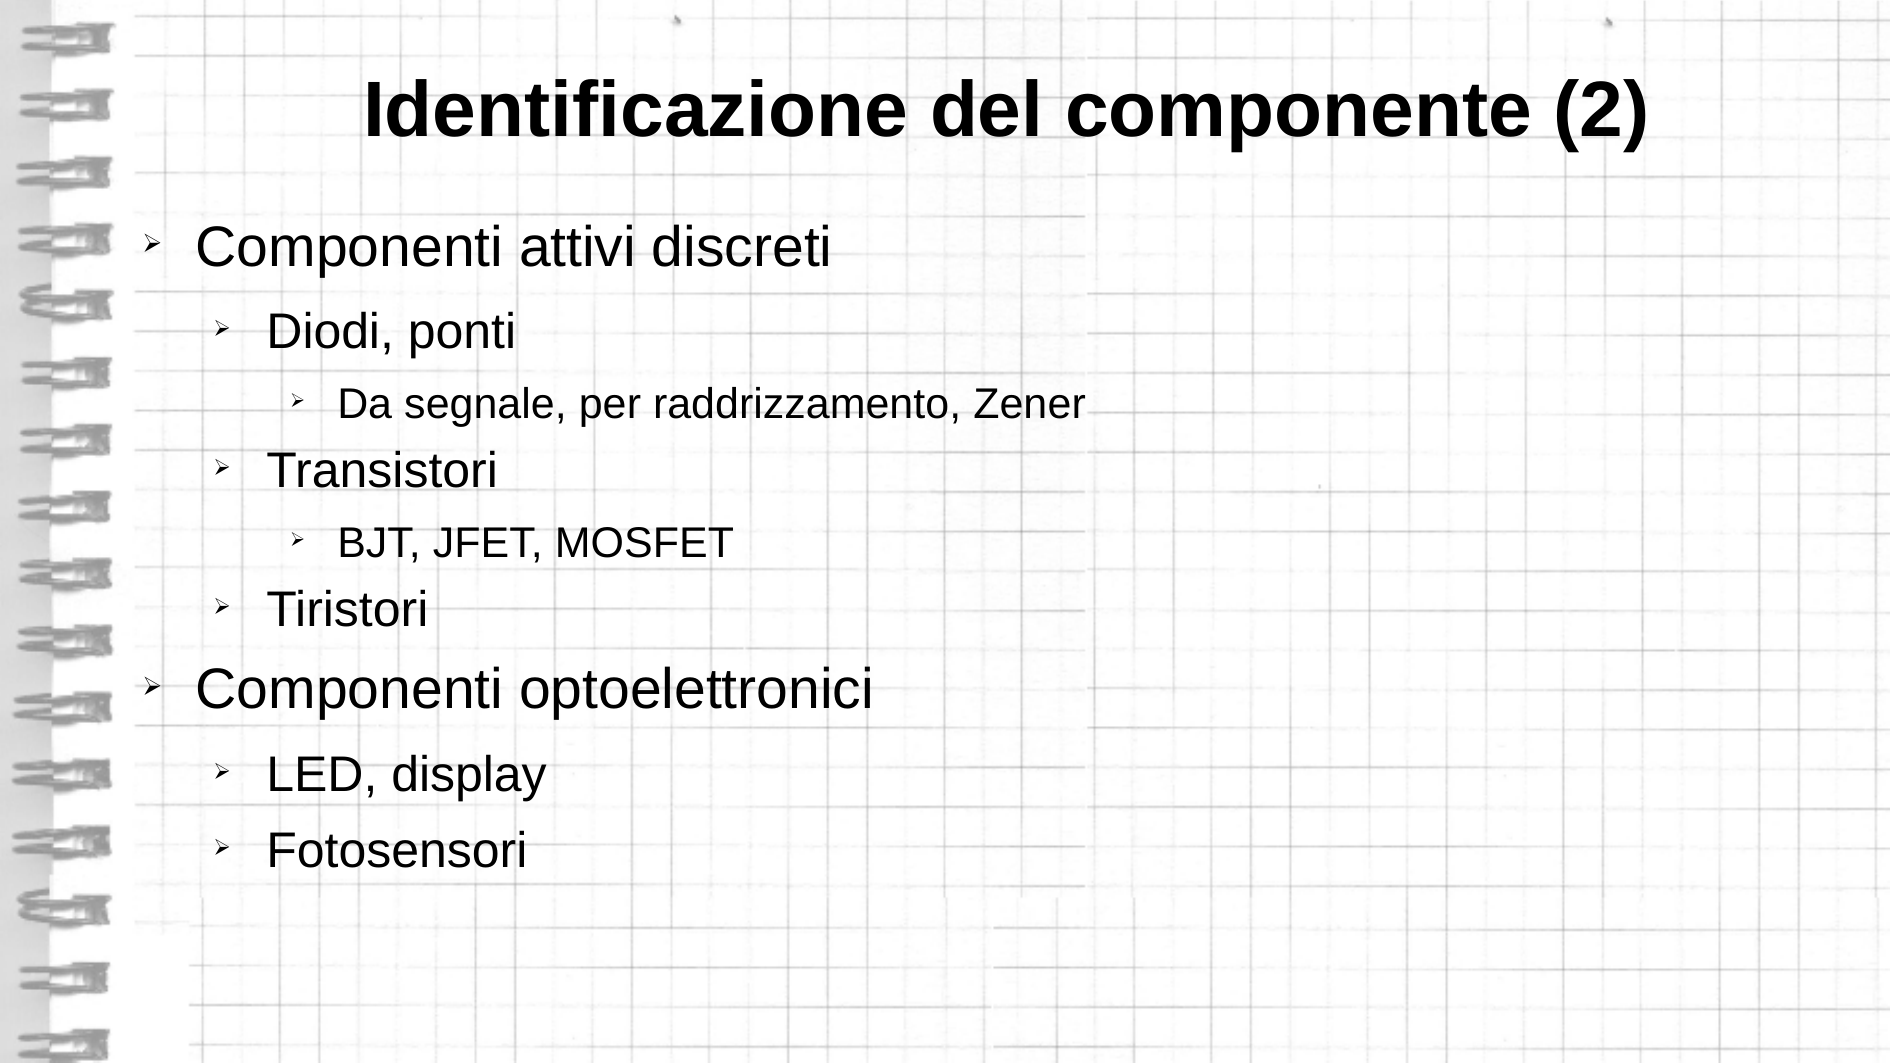

# Identificazione del componente (2)
Componenti attivi discreti
Diodi, ponti
Da segnale, per raddrizzamento, Zener
Transistori
BJT, JFET, MOSFET
Tiristori
Componenti optoelettronici
LED, display
Fotosensori